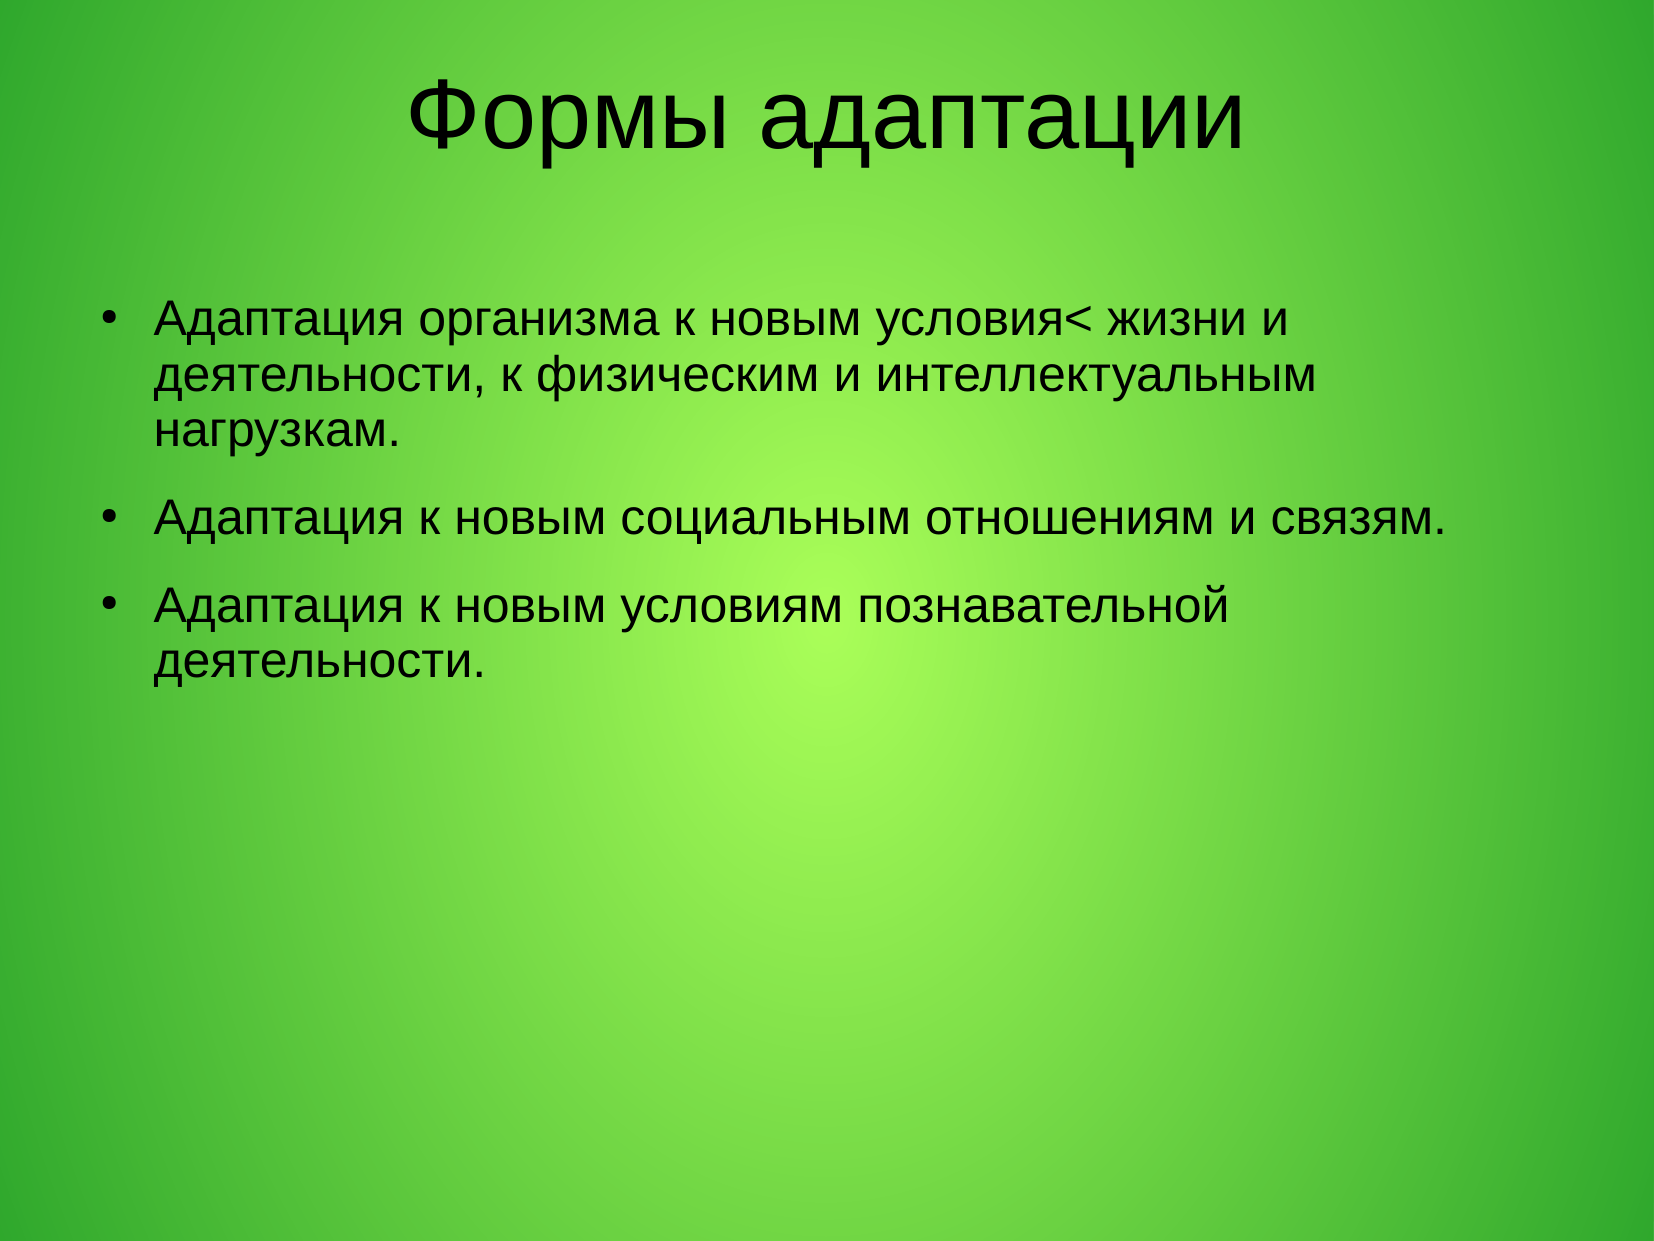

# Формы адаптации
Адаптация организма к новым условия< жизни и деятельности, к физическим и интеллектуальным нагрузкам.
Адаптация к новым социальным отношениям и связям.
Адаптация к новым условиям познавательной деятельности.